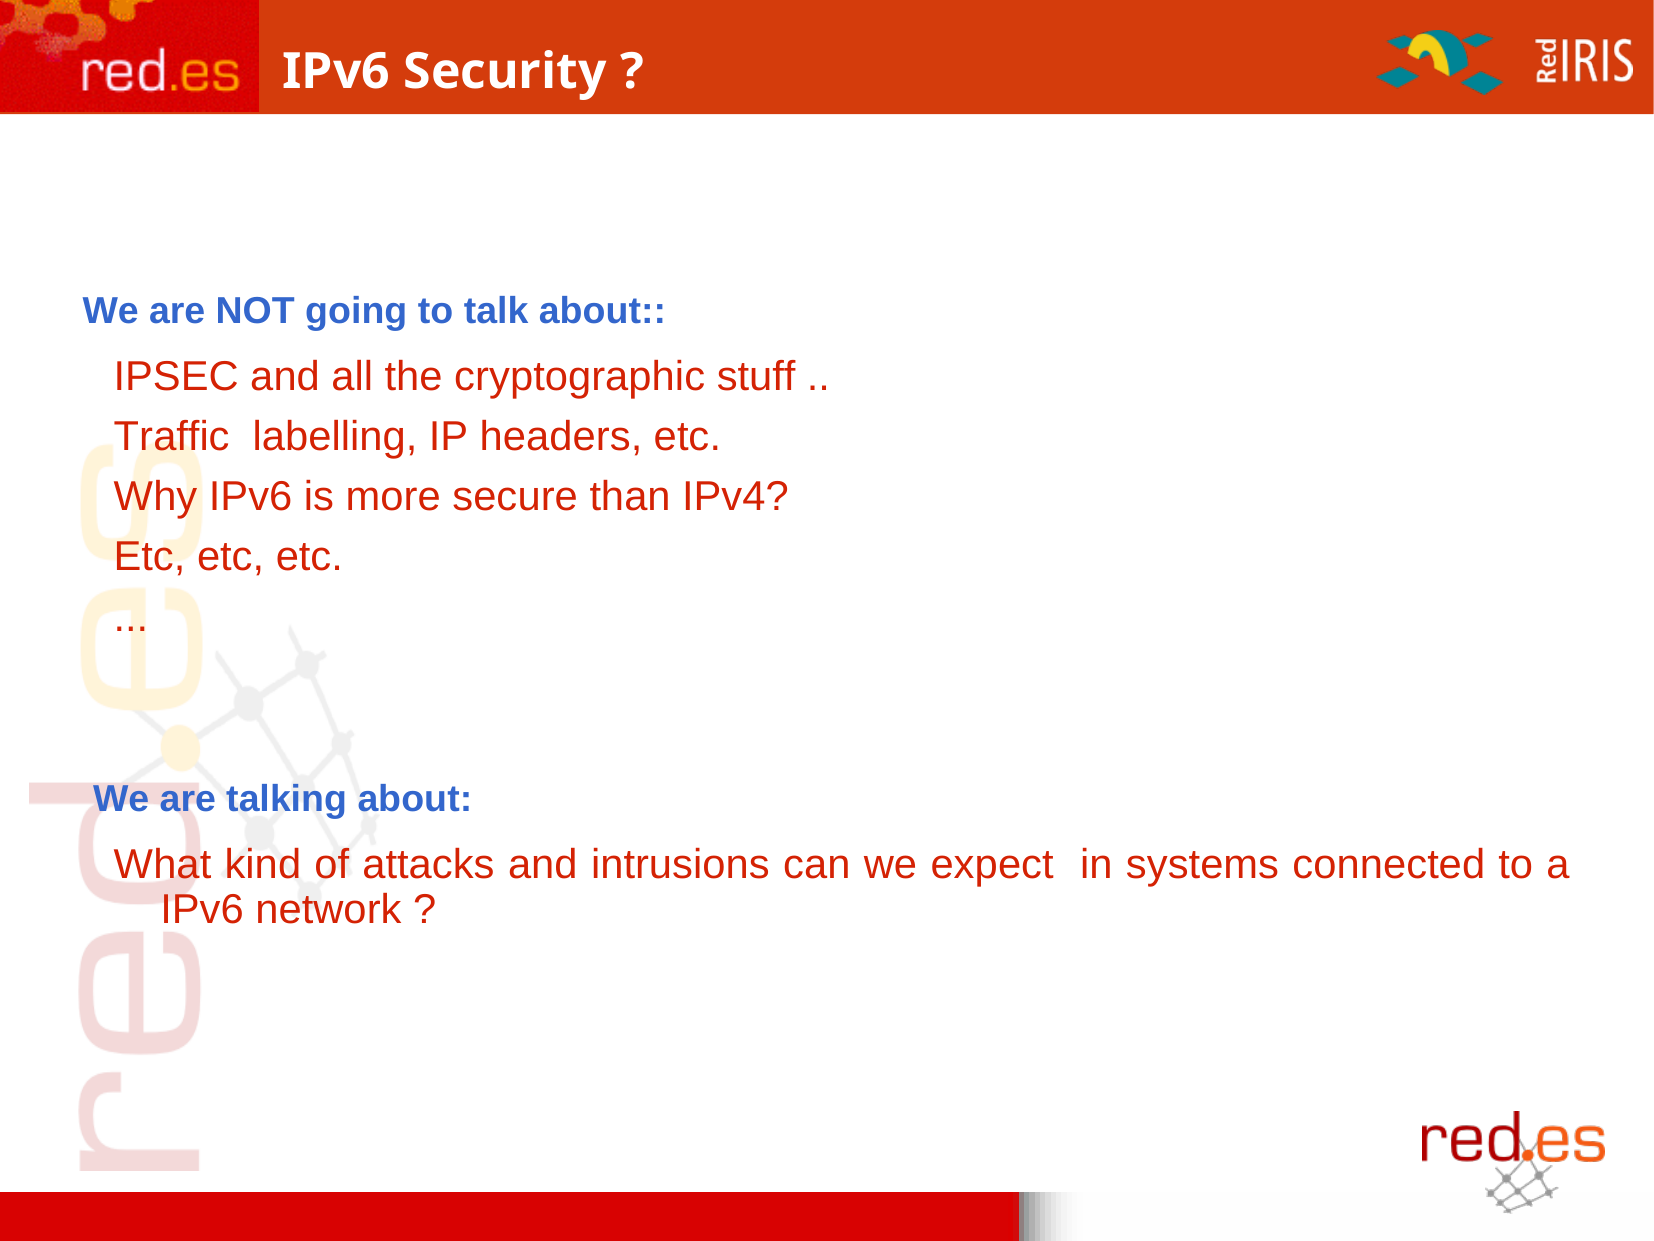

# IPv6 Security ?
We are NOT going to talk about::
IPSEC and all the cryptographic stuff ..
Traffic labelling, IP headers, etc.
Why IPv6 is more secure than IPv4?
Etc, etc, etc.
...
 We are talking about:
What kind of attacks and intrusions can we expect in systems connected to a IPv6 network ?